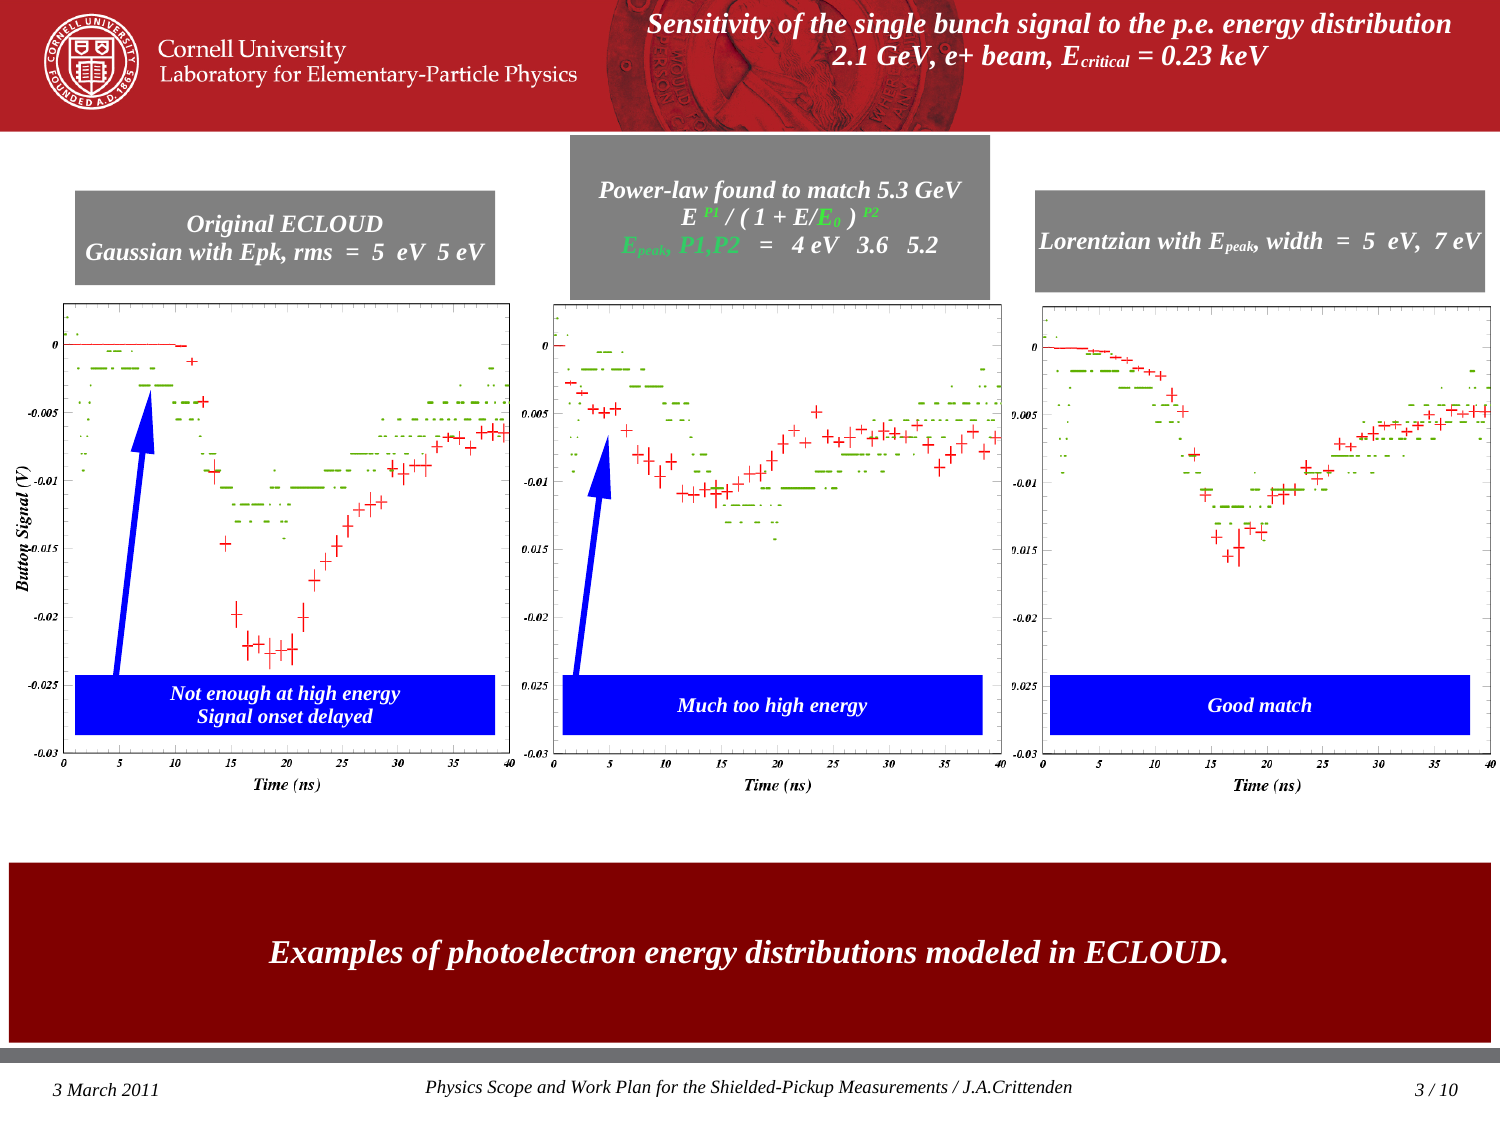

Sensitivity of the single bunch signal to the p.e. energy distribution
2.1 GeV, e+ beam, Ecritical = 0.23 keV
Power-law found to match 5.3 GeV
E P1 / ( 1 + E/E0 ) P2
Epeak, P1,P2 = 4 eV 3.6 5.2
Original ECLOUD
Gaussian with Epk, rms = 5 eV 5 eV
Lorentzian with Epeak, width = 5 eV, 7 eV
Not enough at high energy
Signal onset delayed
Much too high energy
Good match
Examples of photoelectron energy distributions modeled in ECLOUD.